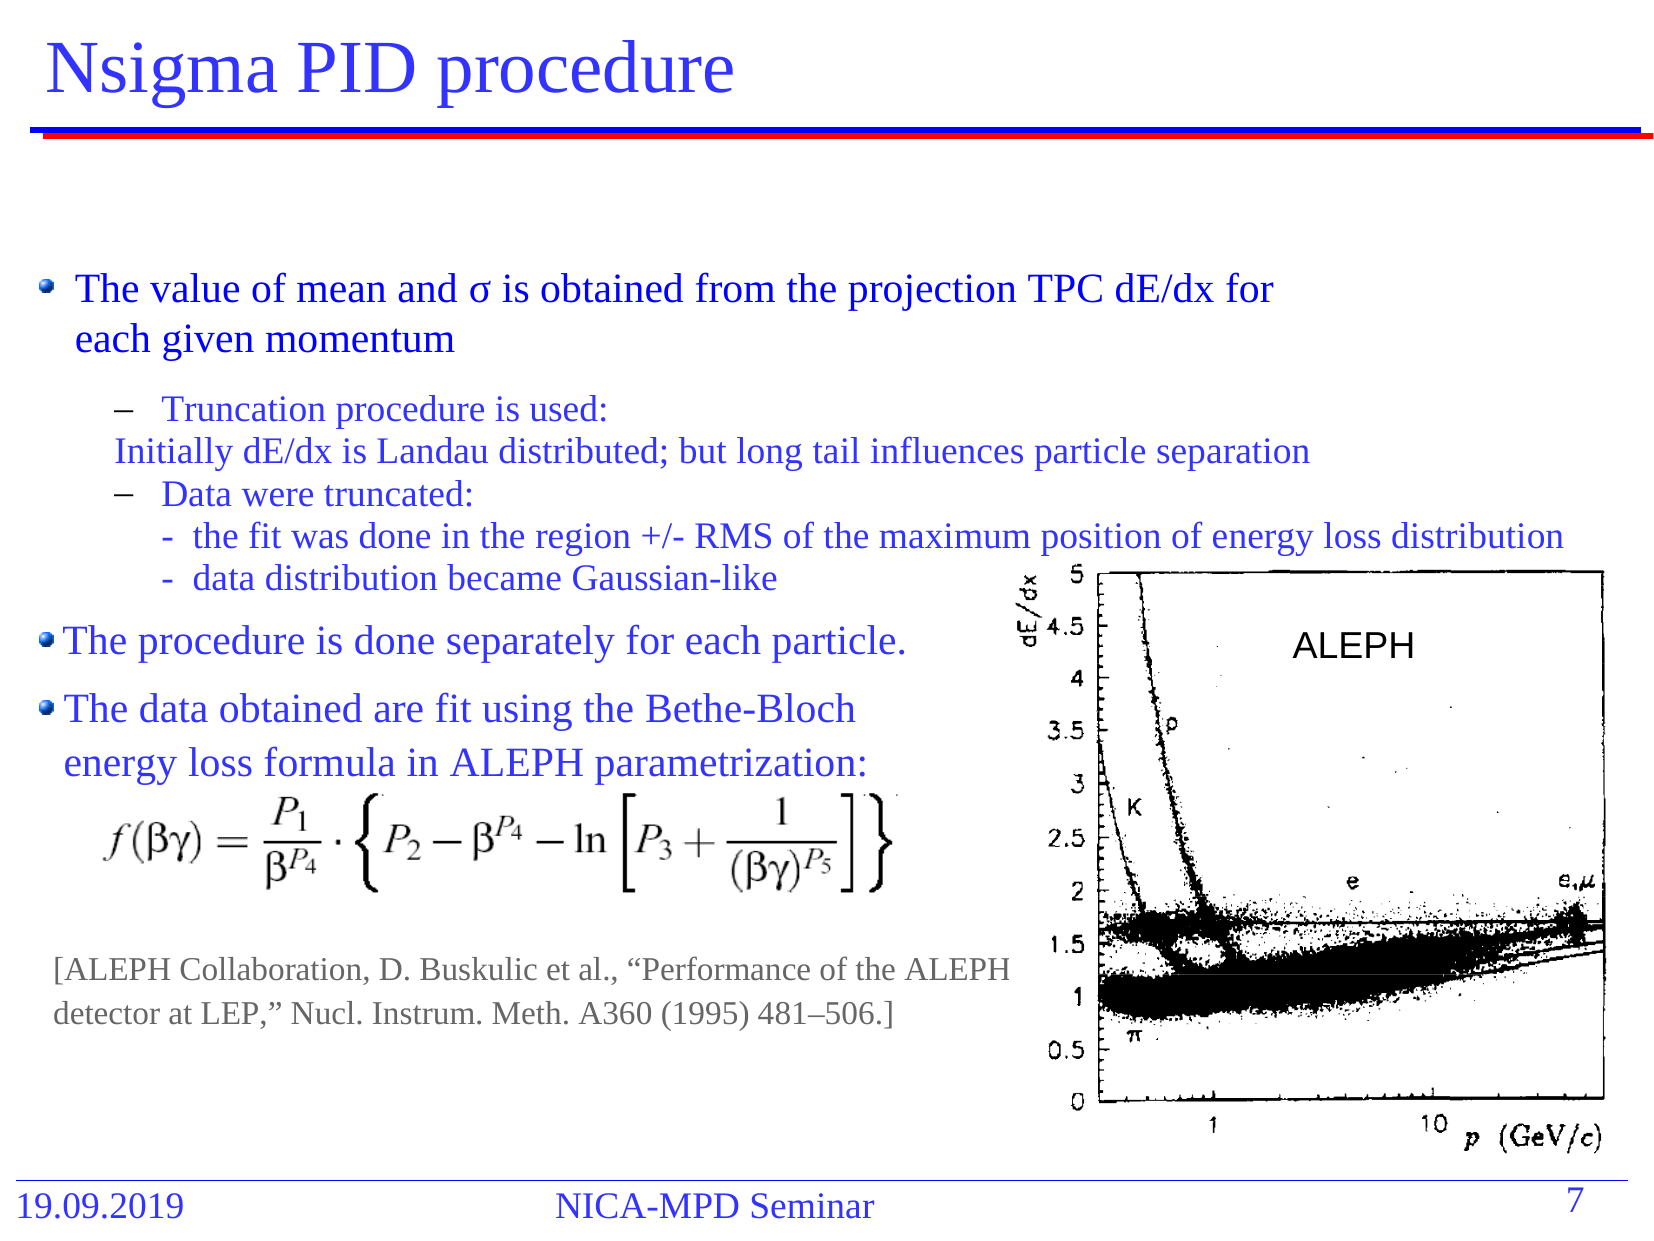

Nsigma PID procedure
The value of mean and σ is obtained from the projection TPC dE/dx for
each given momentum
Truncation procedure is used:
 	Initially dE/dx is Landau distributed; but long tail influences particle separation
Data were truncated:
- the fit was done in the region +/- RMS of the maximum position of energy loss distribution
- data distribution became Gaussian-like
 The procedure is done separately for each particle.
 The data obtained are fit using the Bethe-Bloch
 energy loss formula in ALEPH parametrization:
[ALEPH Collaboration, D. Buskulic et al., “Performance of the ALEPH
detector at LEP,” Nucl. Instrum. Meth. A360 (1995) 481–506.]
ALEPH
7